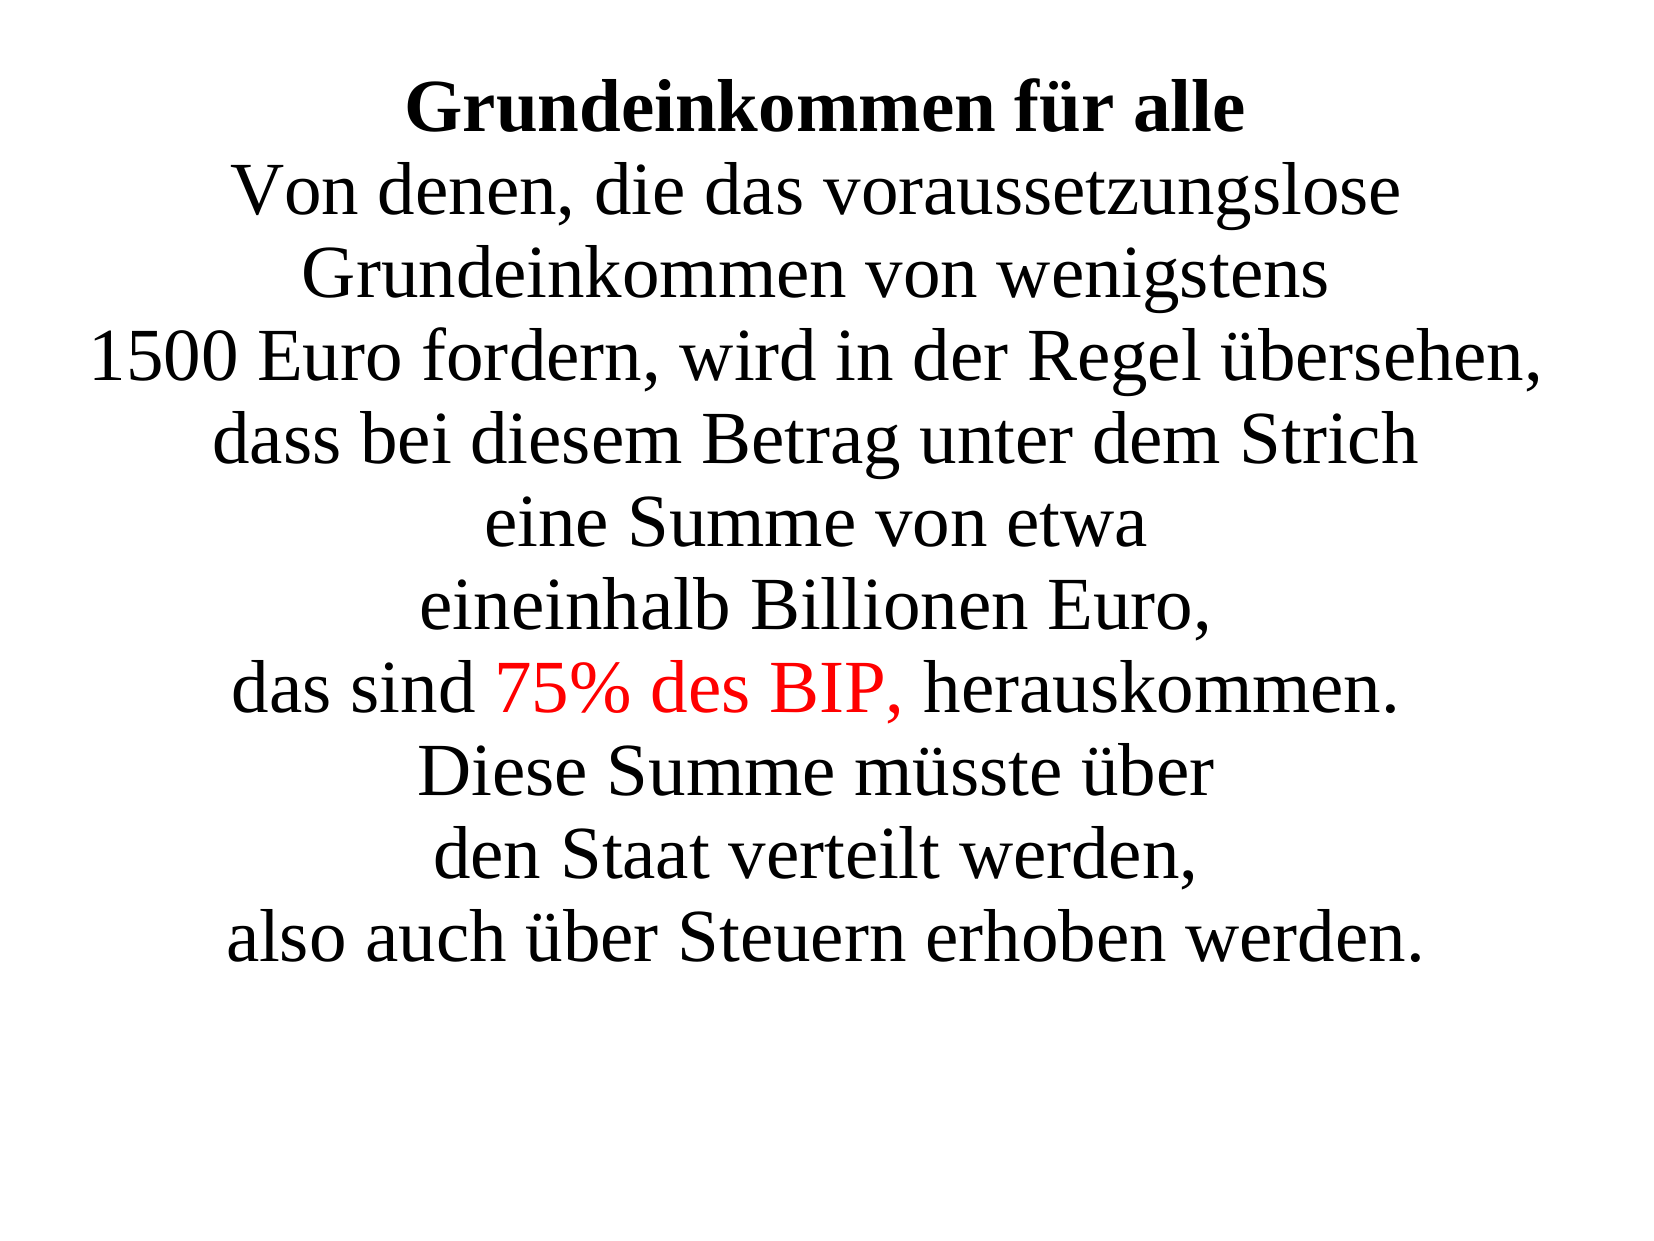

Grundeinkommen für alle
Von denen, die das voraussetzungslose
Grundeinkommen von wenigstens
1500 Euro fordern, wird in der Regel übersehen,
dass bei diesem Betrag unter dem Strich
eine Summe von etwa
eineinhalb Billionen Euro,
das sind 75% des BIP, herauskommen.
Diese Summe müsste über
den Staat verteilt werden,
also auch über Steuern erhoben werden.